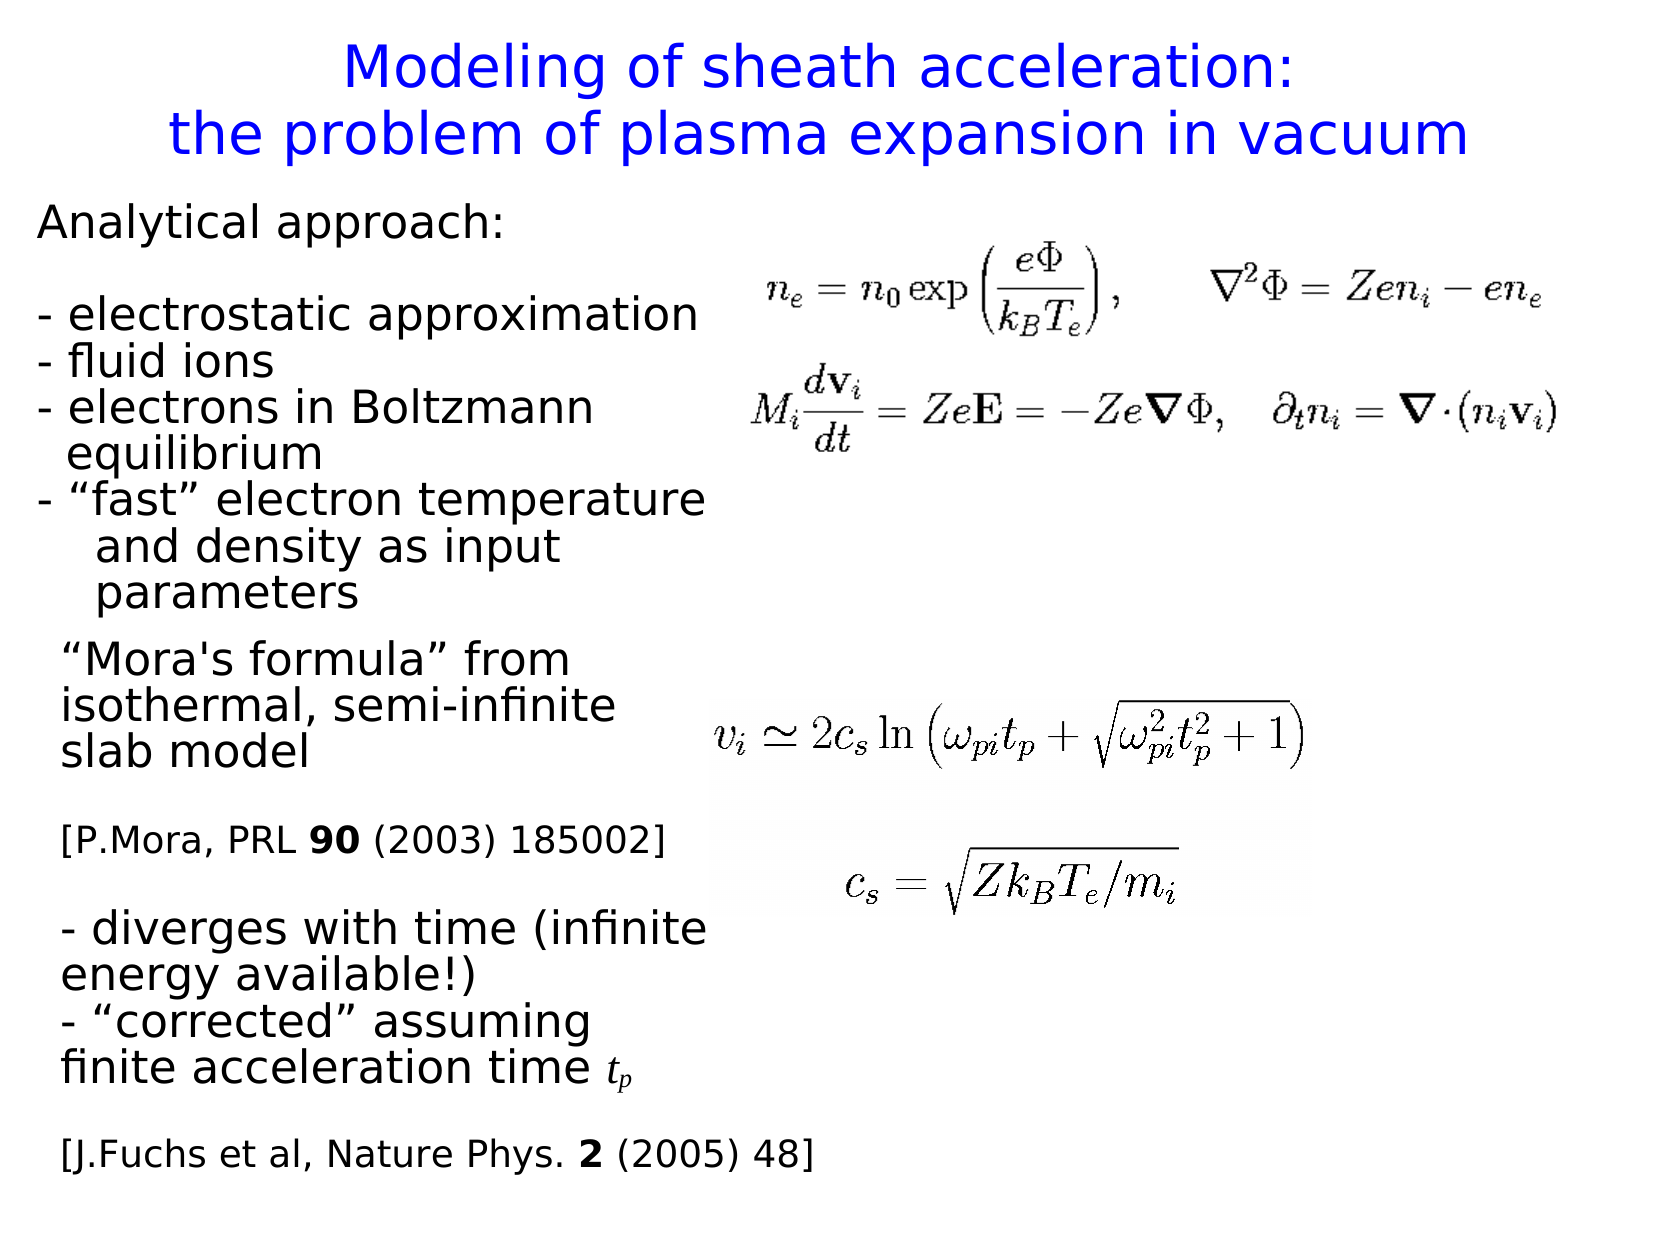

Modeling of sheath acceleration:
the problem of plasma expansion in vacuum
Analytical approach:
- electrostatic approximation
- fluid ions
- electrons in Boltzmann
 equilibrium
- “fast” electron temperature
 and density as input
 parameters
“Mora's formula” from
isothermal, semi-infinite
slab model
[P.Mora, PRL 90 (2003) 185002]
- diverges with time (infinite
energy available!)
- “corrected” assuming
finite acceleration time tp
[J.Fuchs et al, Nature Phys. 2 (2005) 48]